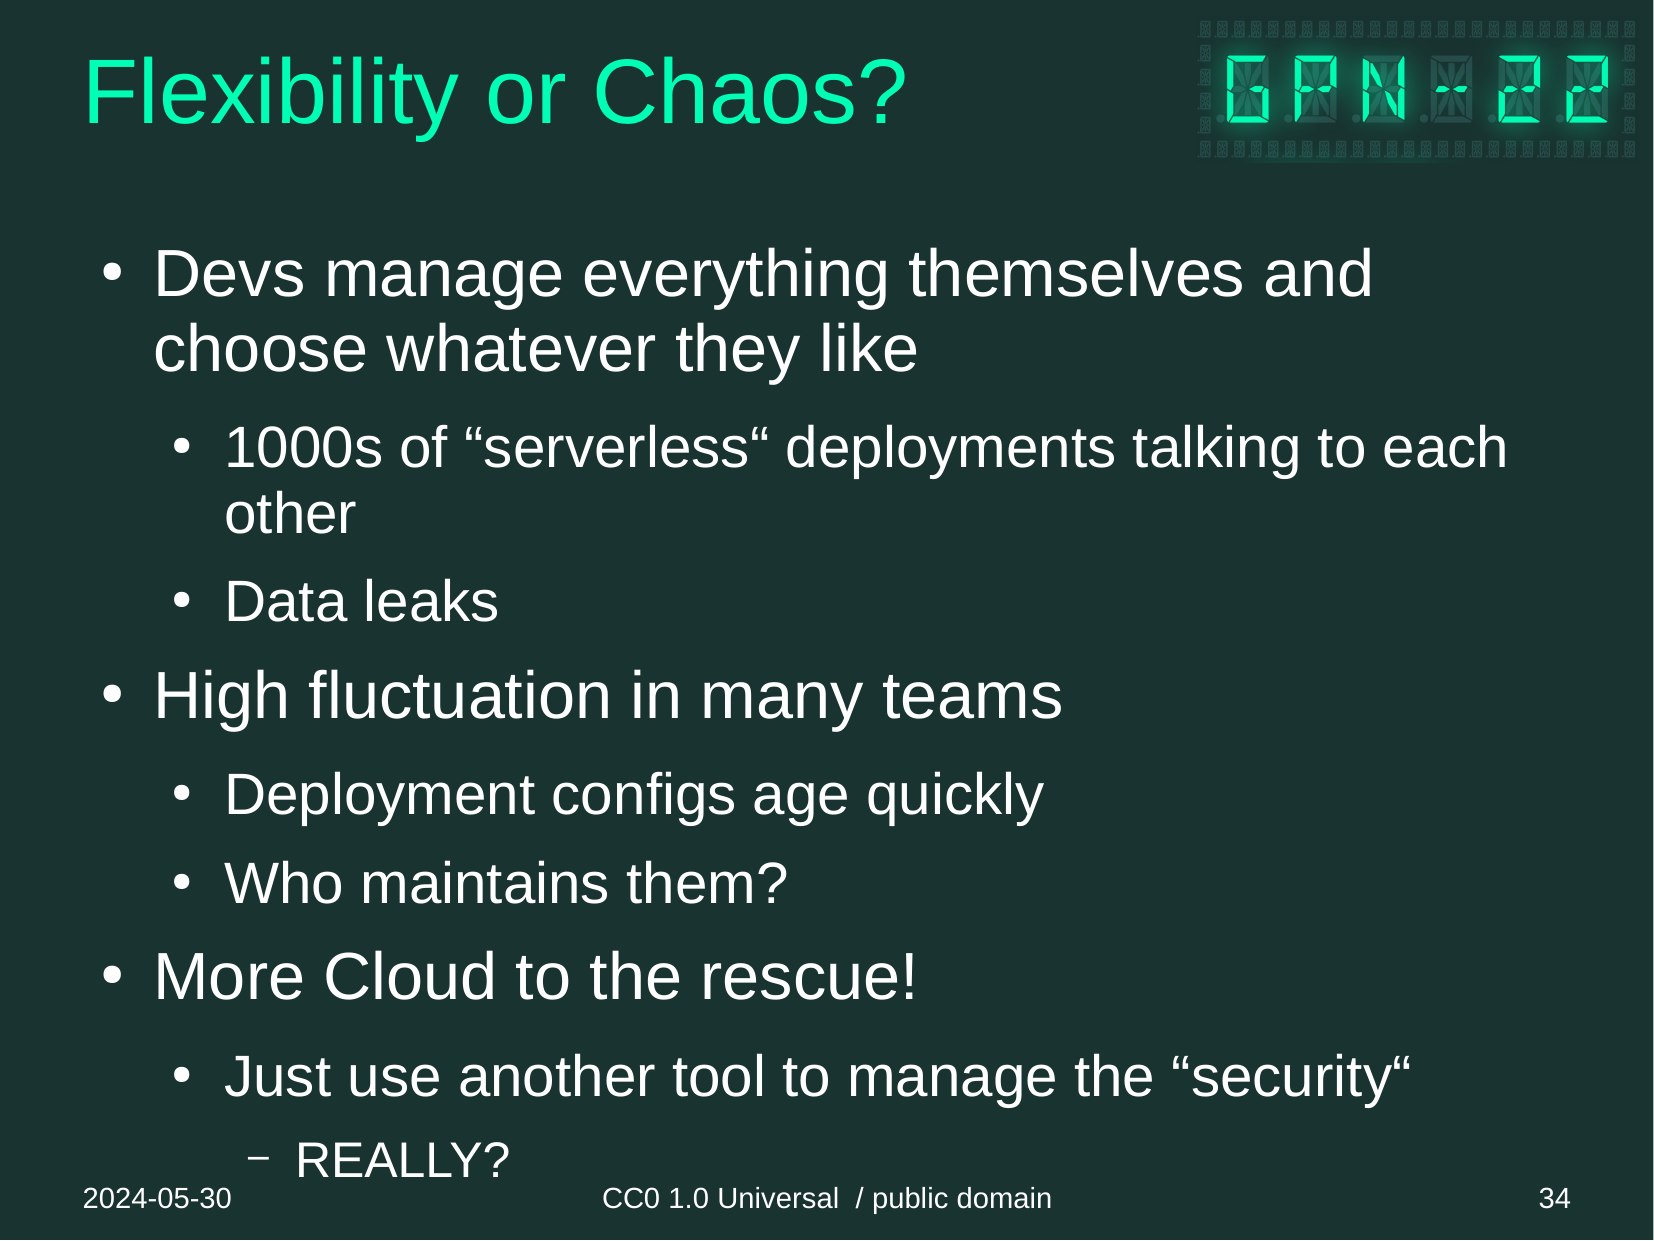

# Flexibility or Chaos?
Devs manage everything themselves and choose whatever they like
1000s of “serverless“ deployments talking to each other
Data leaks
High fluctuation in many teams
Deployment configs age quickly
Who maintains them?
More Cloud to the rescue!
Just use another tool to manage the “security“
REALLY?